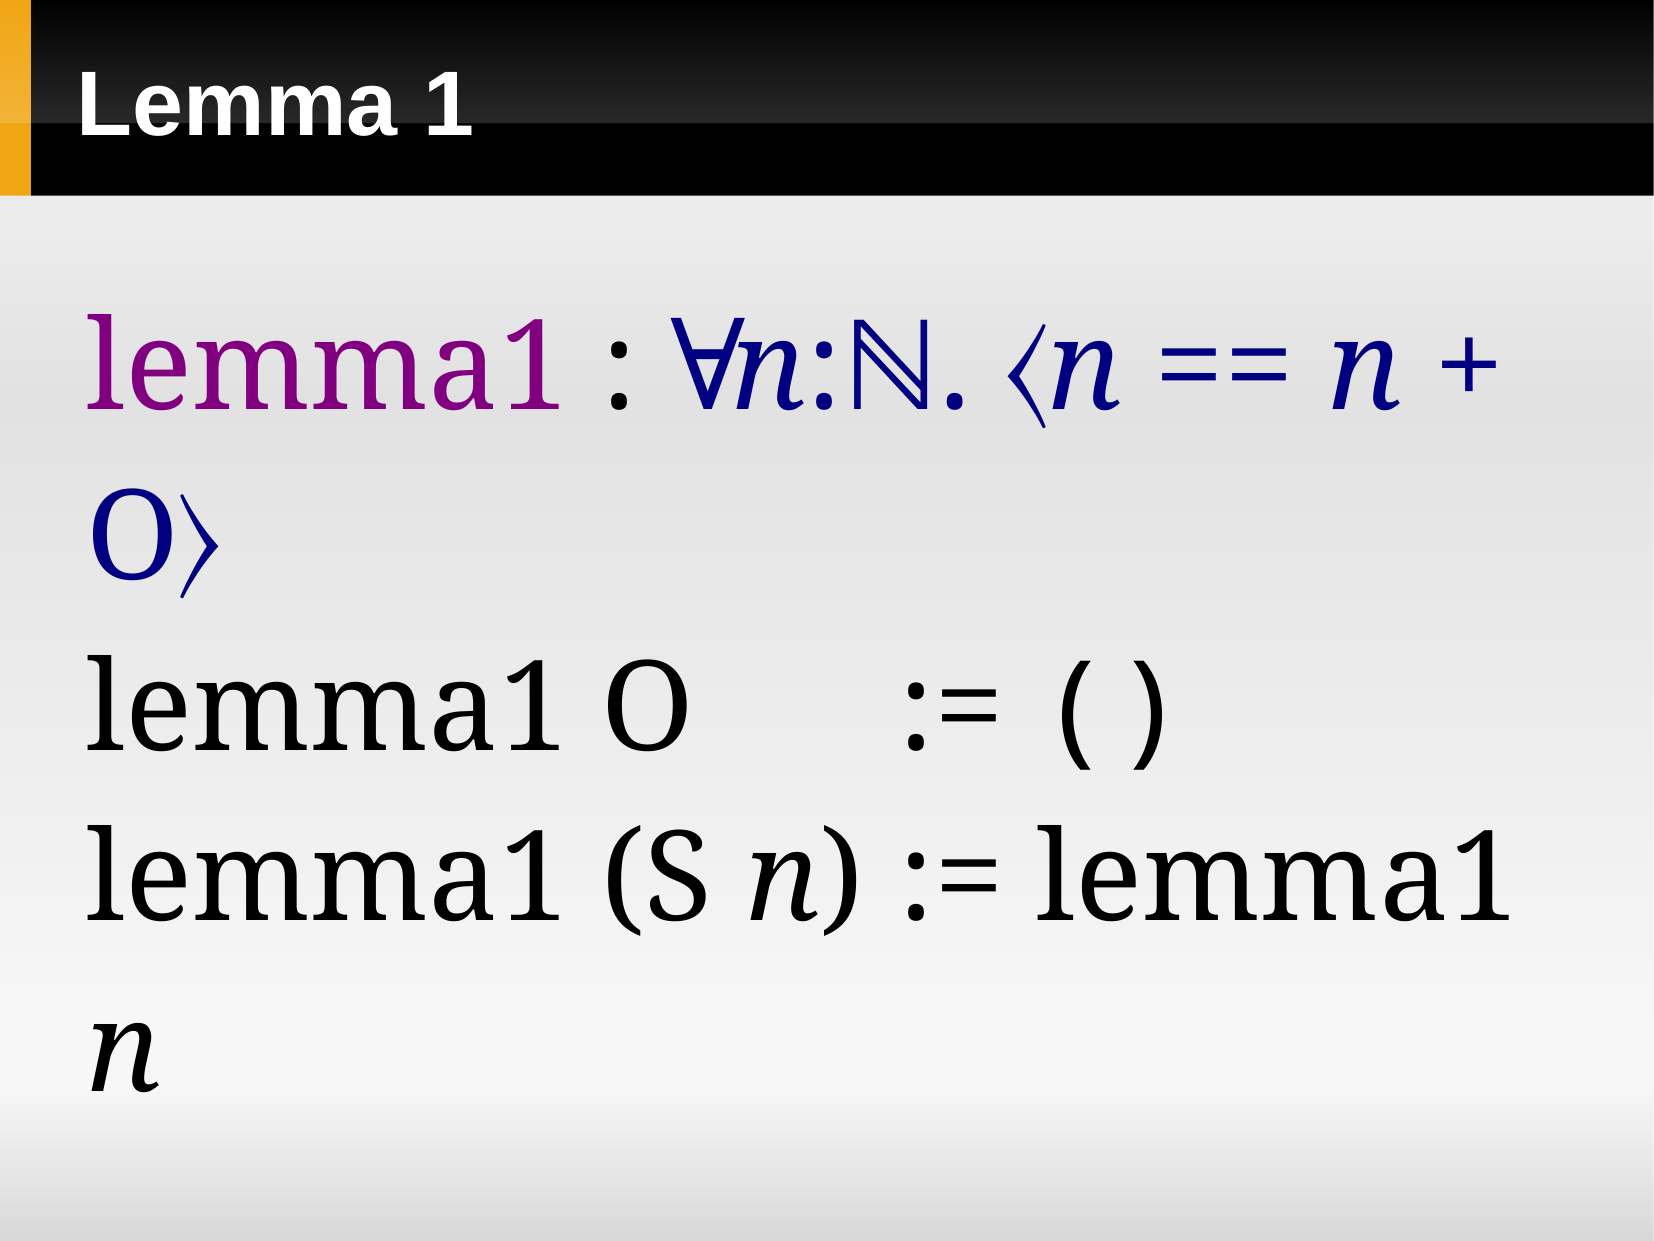

# Lemma 1
lemma1 : ∀n:ℕ. 〈n == n + O〉
lemma1 O			:= ()
lemma1 (S n)	:= lemma1 n